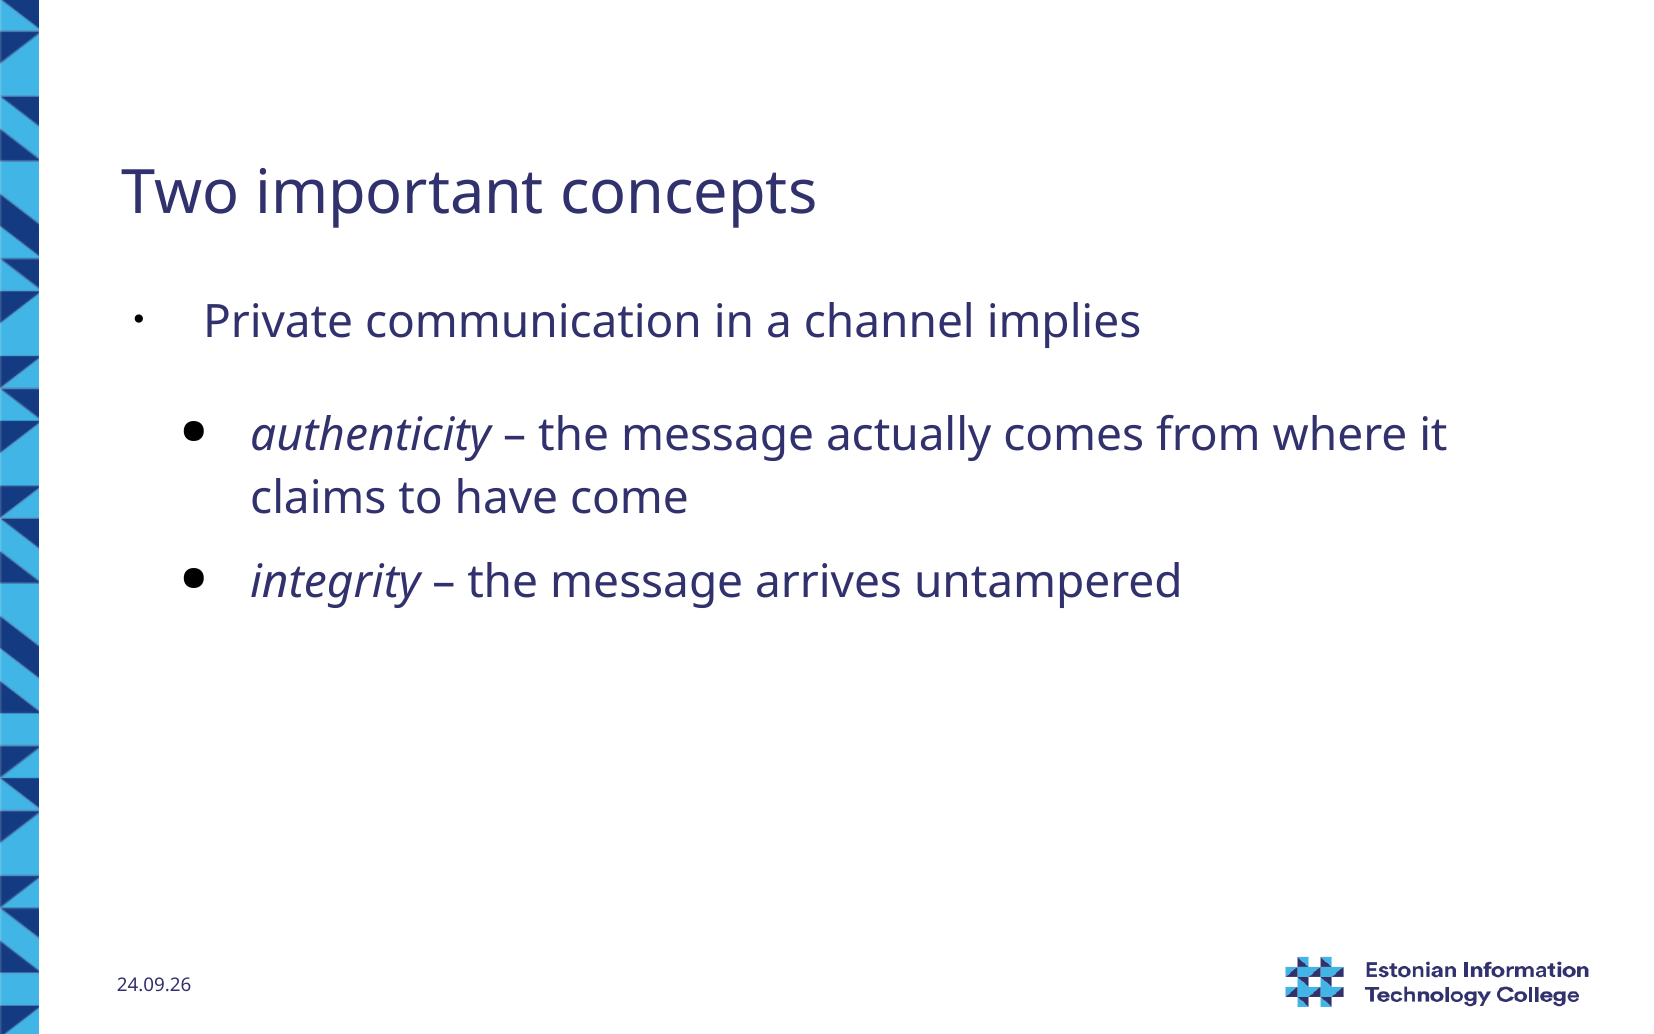

# Two important concepts
Private communication in a channel implies
authenticity – the message actually comes from where it claims to have come
integrity – the message arrives untampered